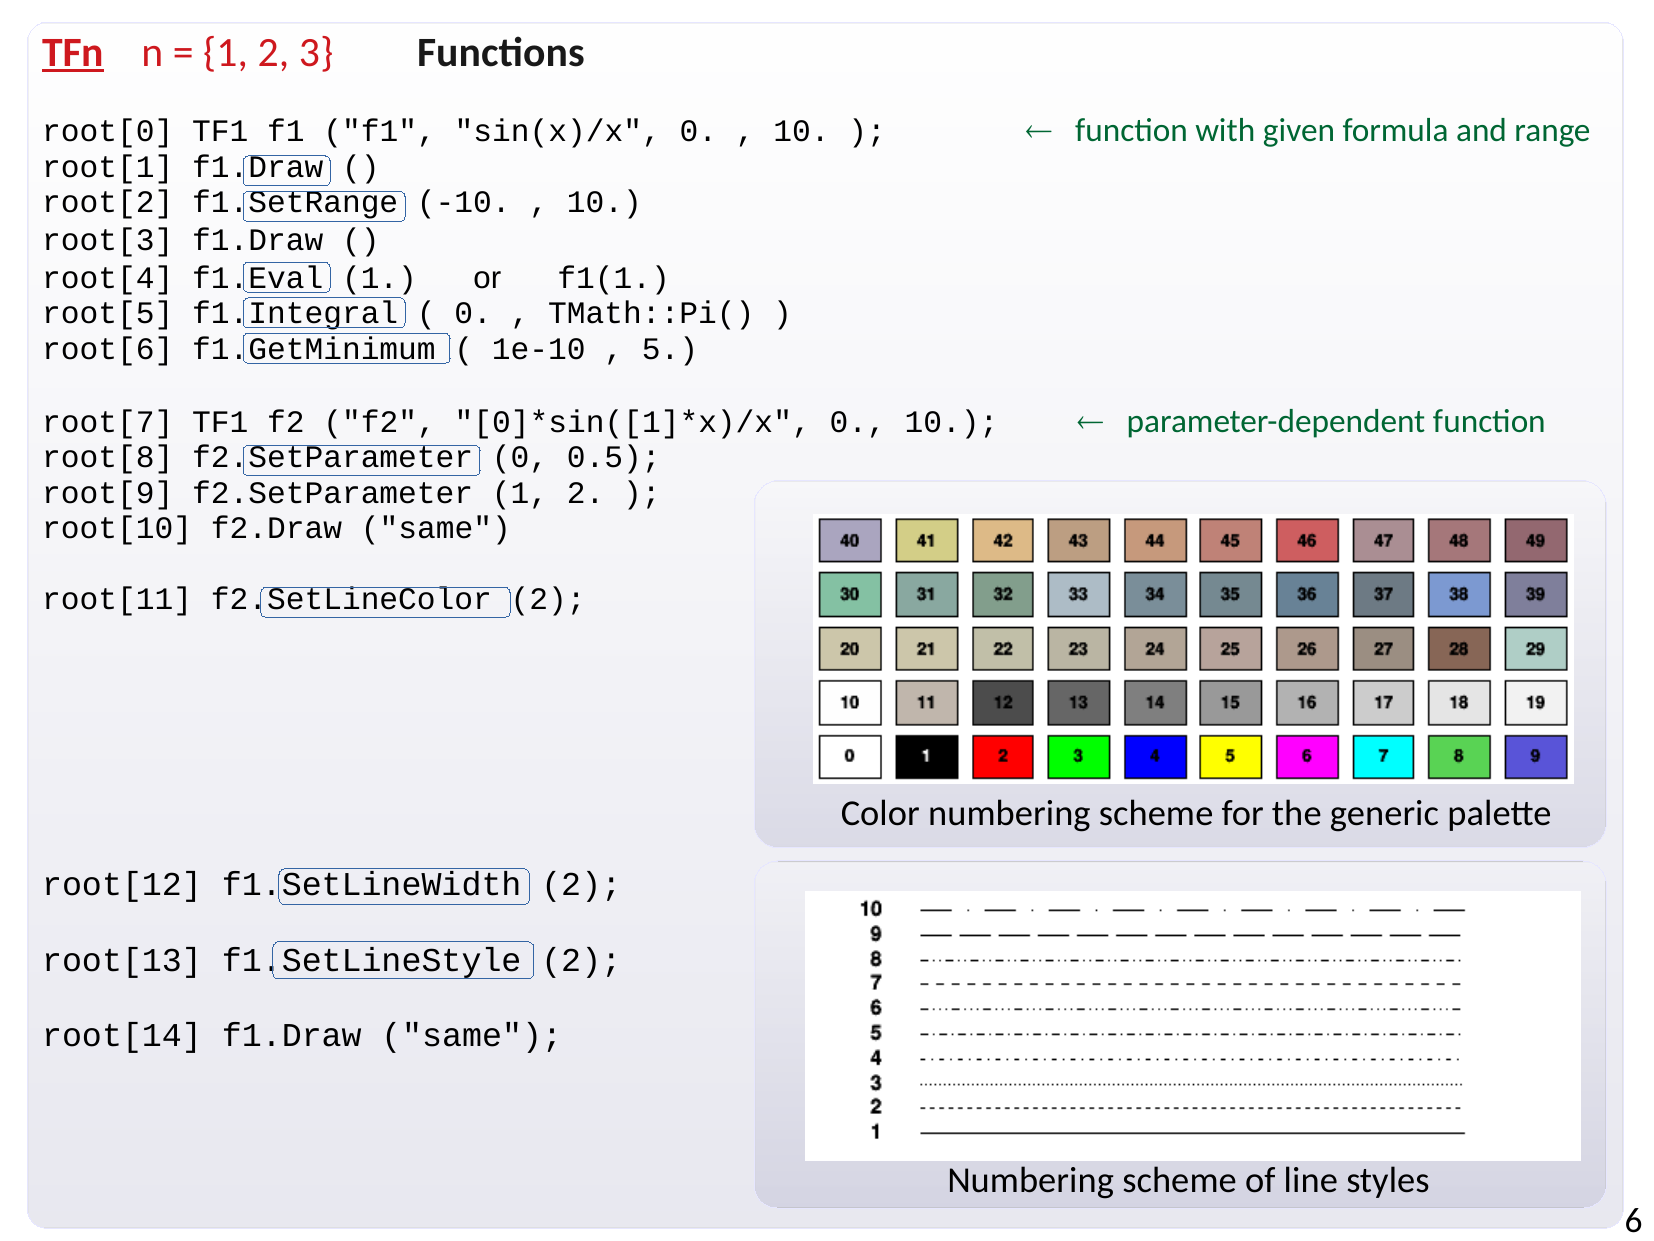

TFn n = {1, 2, 3}		Functions
root[0] TF1 f1 ("f1", "sin(x)/x", 0. , 10. ); 		  function with given formula and range
root[1] f1.Draw ()
root[2] f1.SetRange (-10. , 10.)
root[3] f1.Draw ()
root[4] f1.Eval (1.) or f1(1.)
root[5] f1.Integral ( 0. , TMath::Pi() )
root[6] f1.GetMinimum ( 1e-10 , 5.)
root[7] TF1 f2 ("f2", "[0]*sin([1]*x)/x", 0., 10.);  parameter-dependent function
root[8] f2.SetParameter (0, 0.5);
root[9] f2.SetParameter (1, 2. );
root[10] f2.Draw ("same")
root[11] f2.SetLineColor (2);
root[12] f1.SetLineWidth (2);
root[13] f1.SetLineStyle (2);
root[14] f1.Draw ("same");
Color numbering scheme for the generic palette
Numbering scheme of line styles